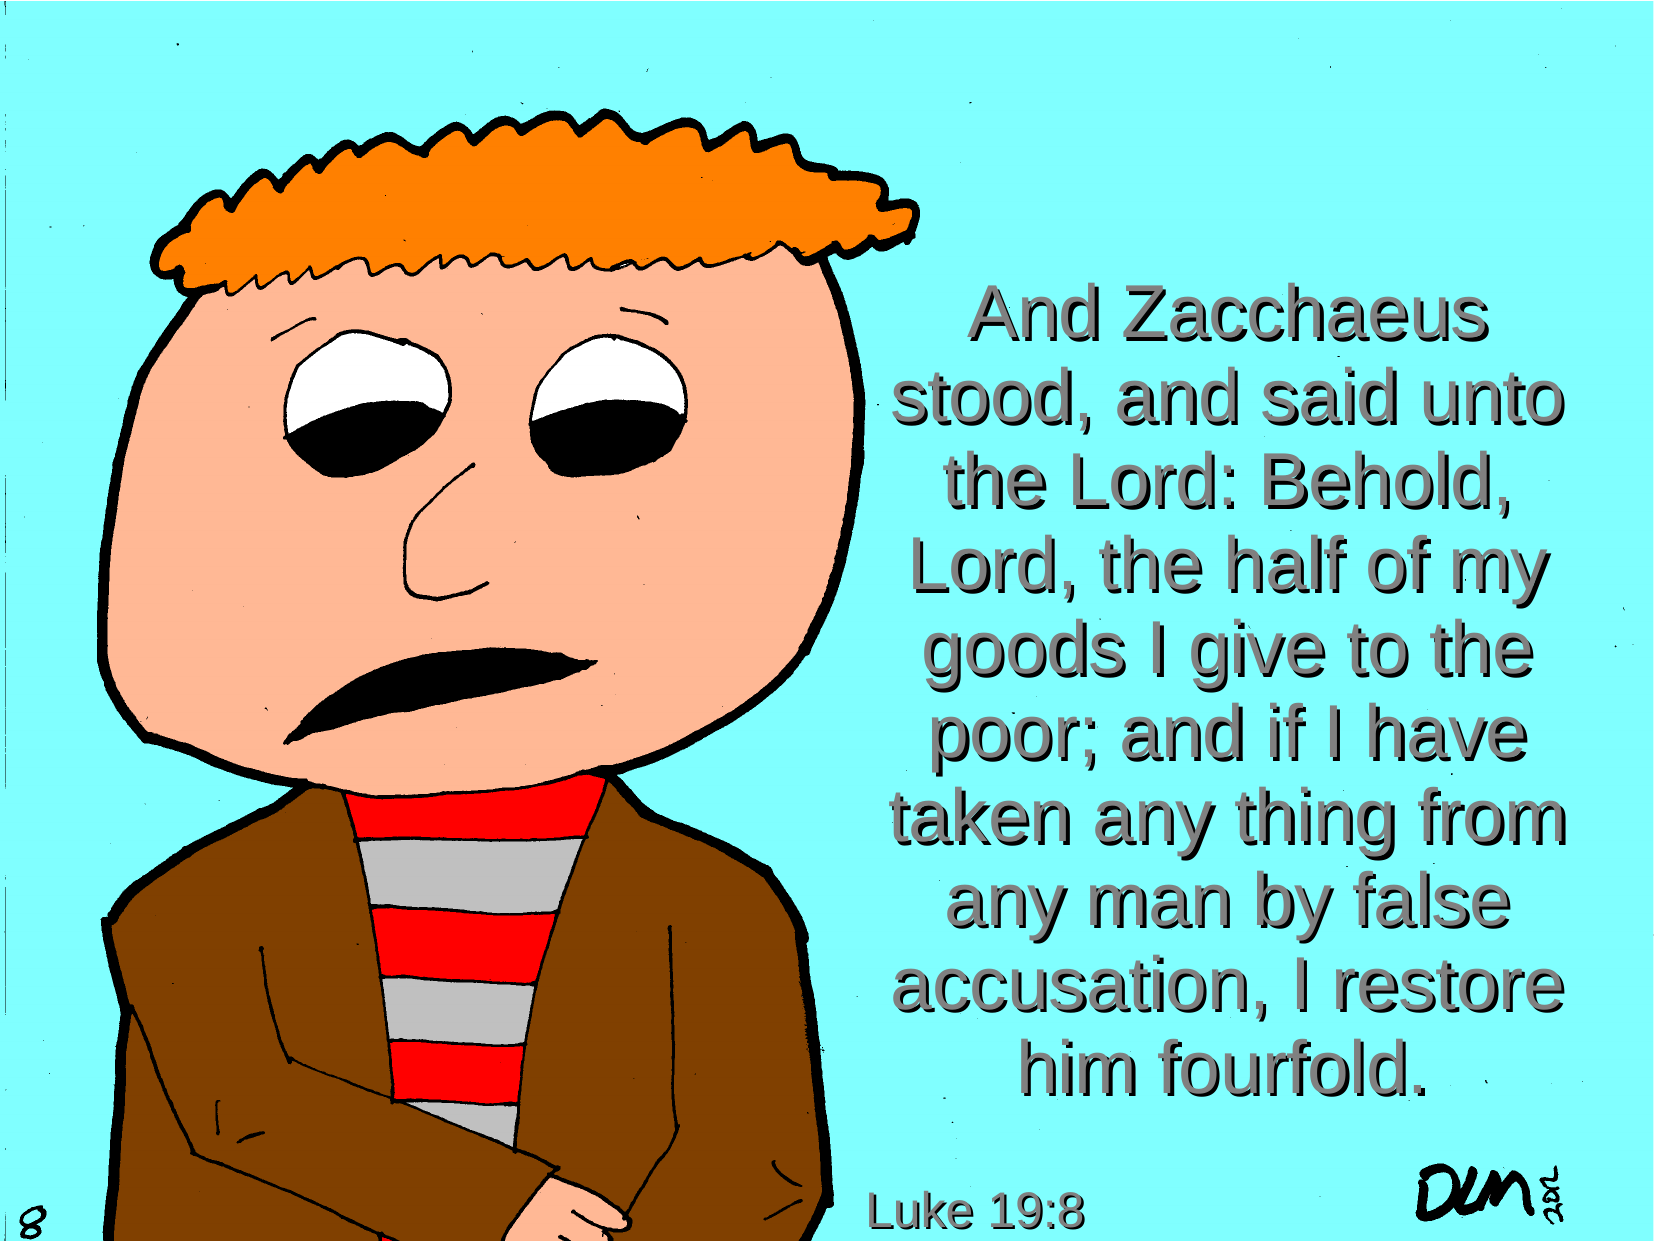

And Zacchaeus stood, and said unto the Lord: Behold, Lord, the half of my goods I give to the poor; and if I have taken any thing from any man by false accusation, I restore him fourfold.
Luke 19:8